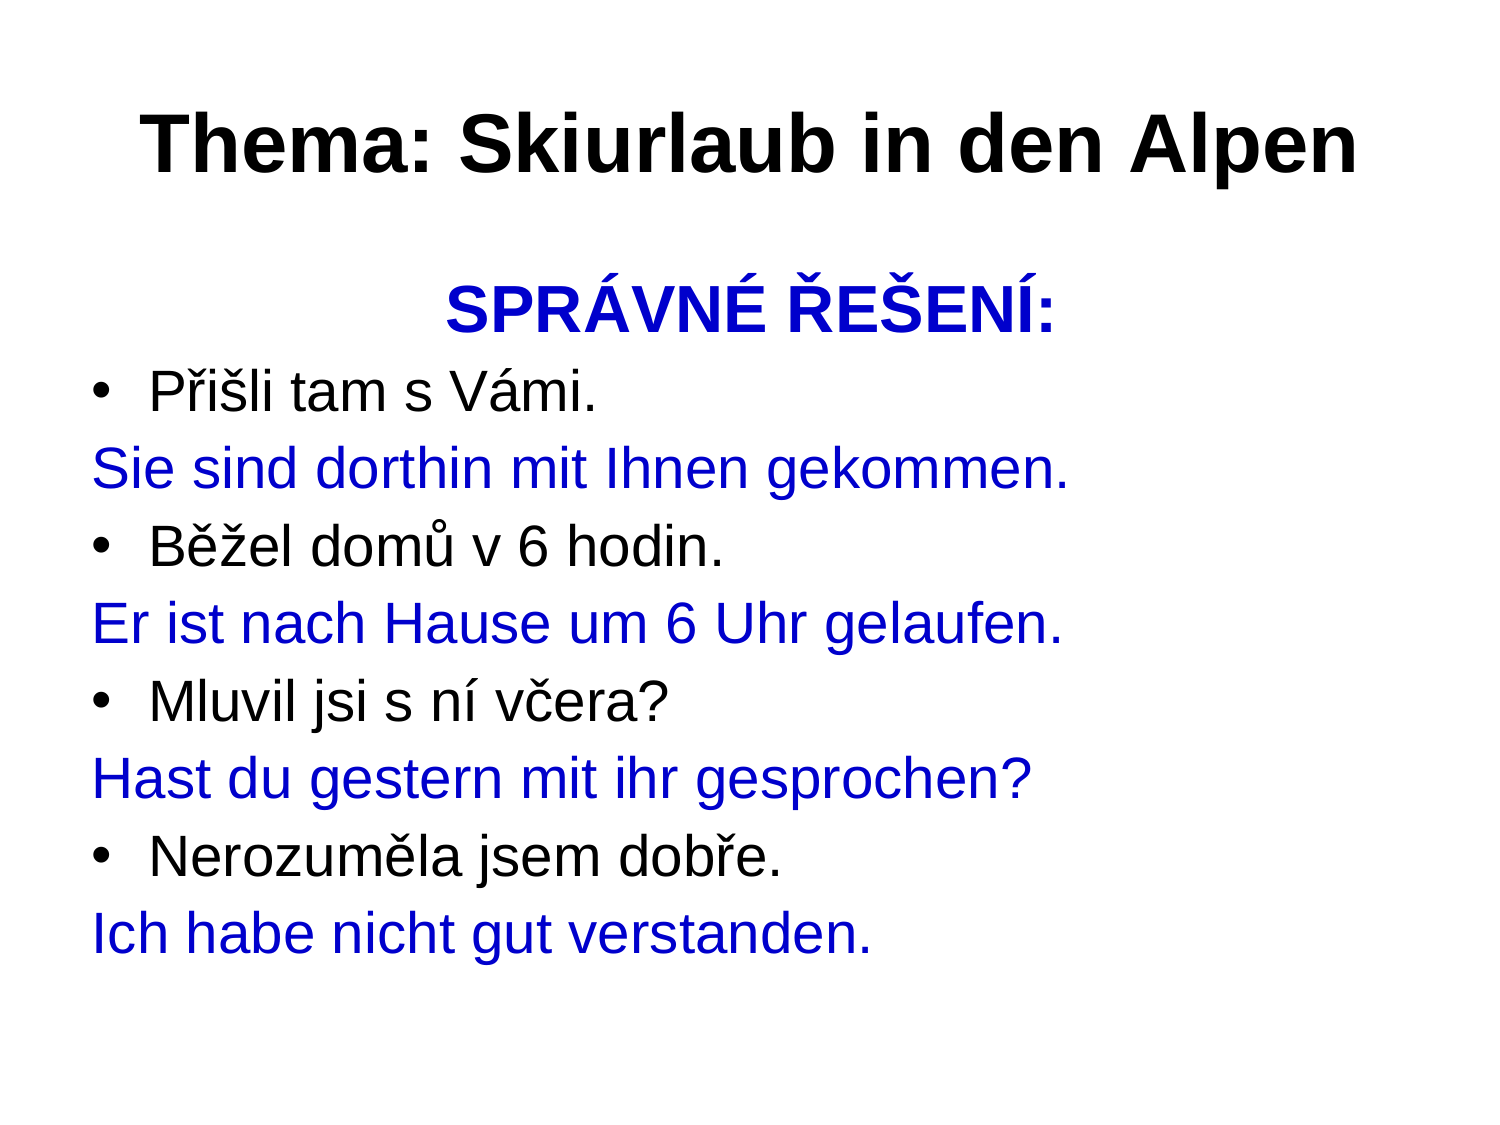

# Thema: Skiurlaub in den Alpen
SPRÁVNÉ ŘEŠENÍ:
Přišli tam s Vámi.
Sie sind dorthin mit Ihnen gekommen.
Běžel domů v 6 hodin.
Er ist nach Hause um 6 Uhr gelaufen.
Mluvil jsi s ní včera?
Hast du gestern mit ihr gesprochen?
Nerozuměla jsem dobře.
Ich habe nicht gut verstanden.